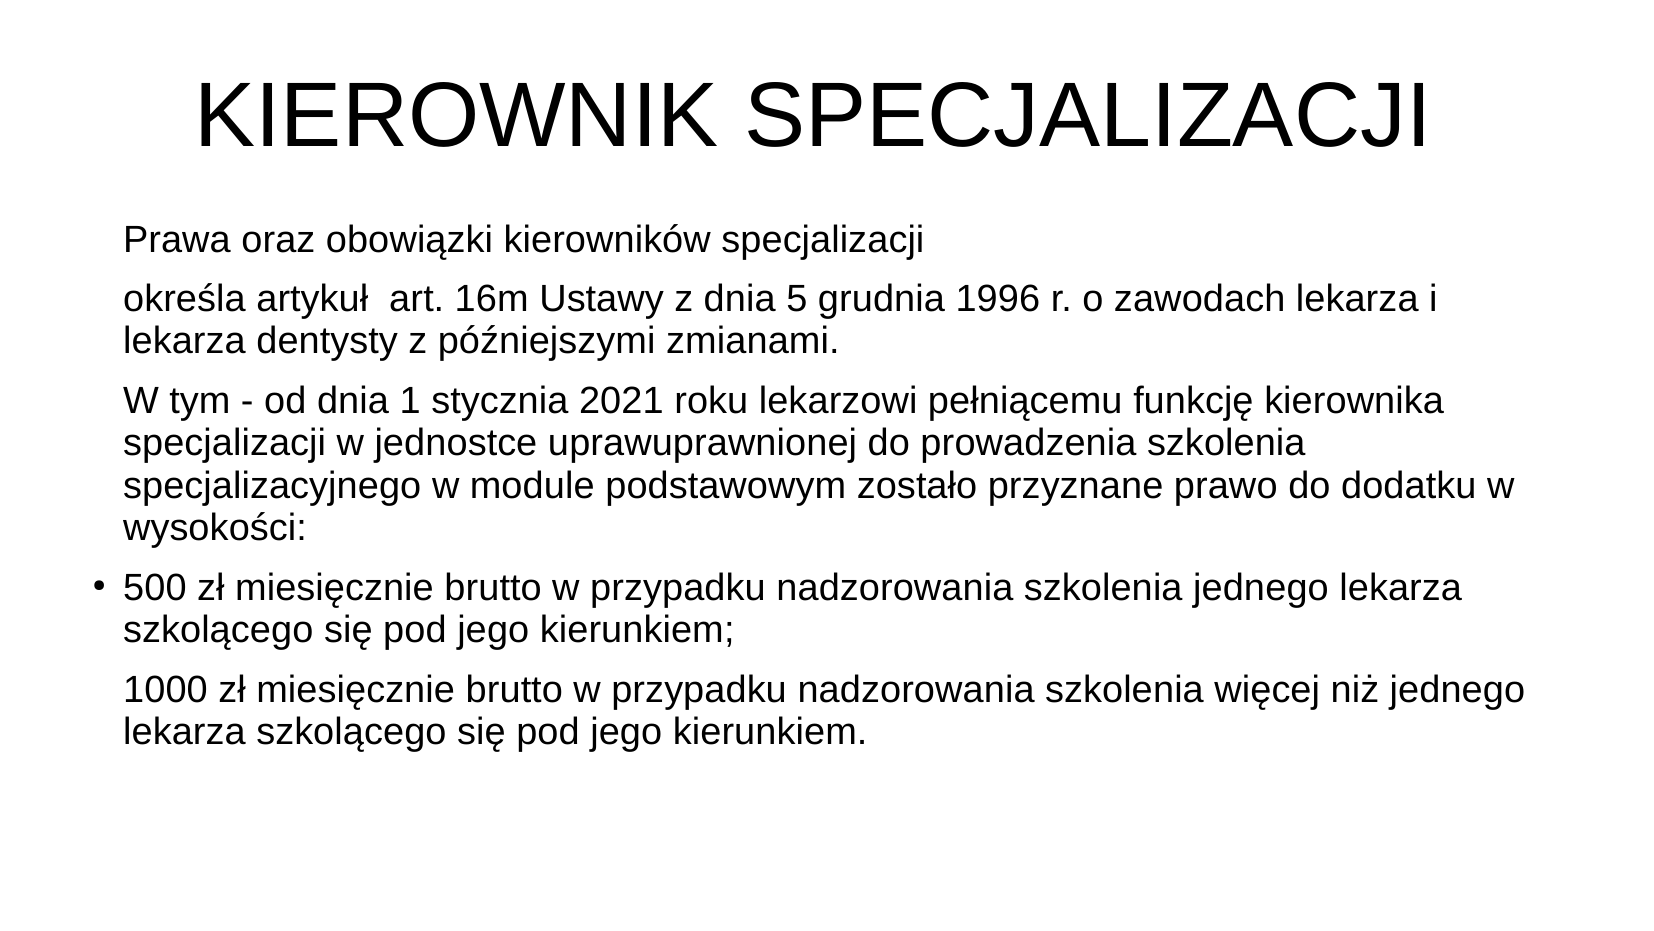

# KIEROWNIK SPECJALIZACJI
Prawa oraz obowiązki kierowników specjalizacji
określa artykuł art. 16m Ustawy z dnia 5 grudnia 1996 r. o zawodach lekarza i lekarza dentysty z późniejszymi zmianami.
W tym - od dnia 1 stycznia 2021 roku lekarzowi pełniącemu funkcję kierownika specjalizacji w jednostce uprawuprawnionej do prowadzenia szkolenia specjalizacyjnego w module podstawowym zostało przyznane prawo do dodatku w wysokości:
500 zł miesięcznie brutto w przypadku nadzorowania szkolenia jednego lekarza szkolącego się pod jego kierunkiem;
1000 zł miesięcznie brutto w przypadku nadzorowania szkolenia więcej niż jednego lekarza szkolącego się pod jego kierunkiem.